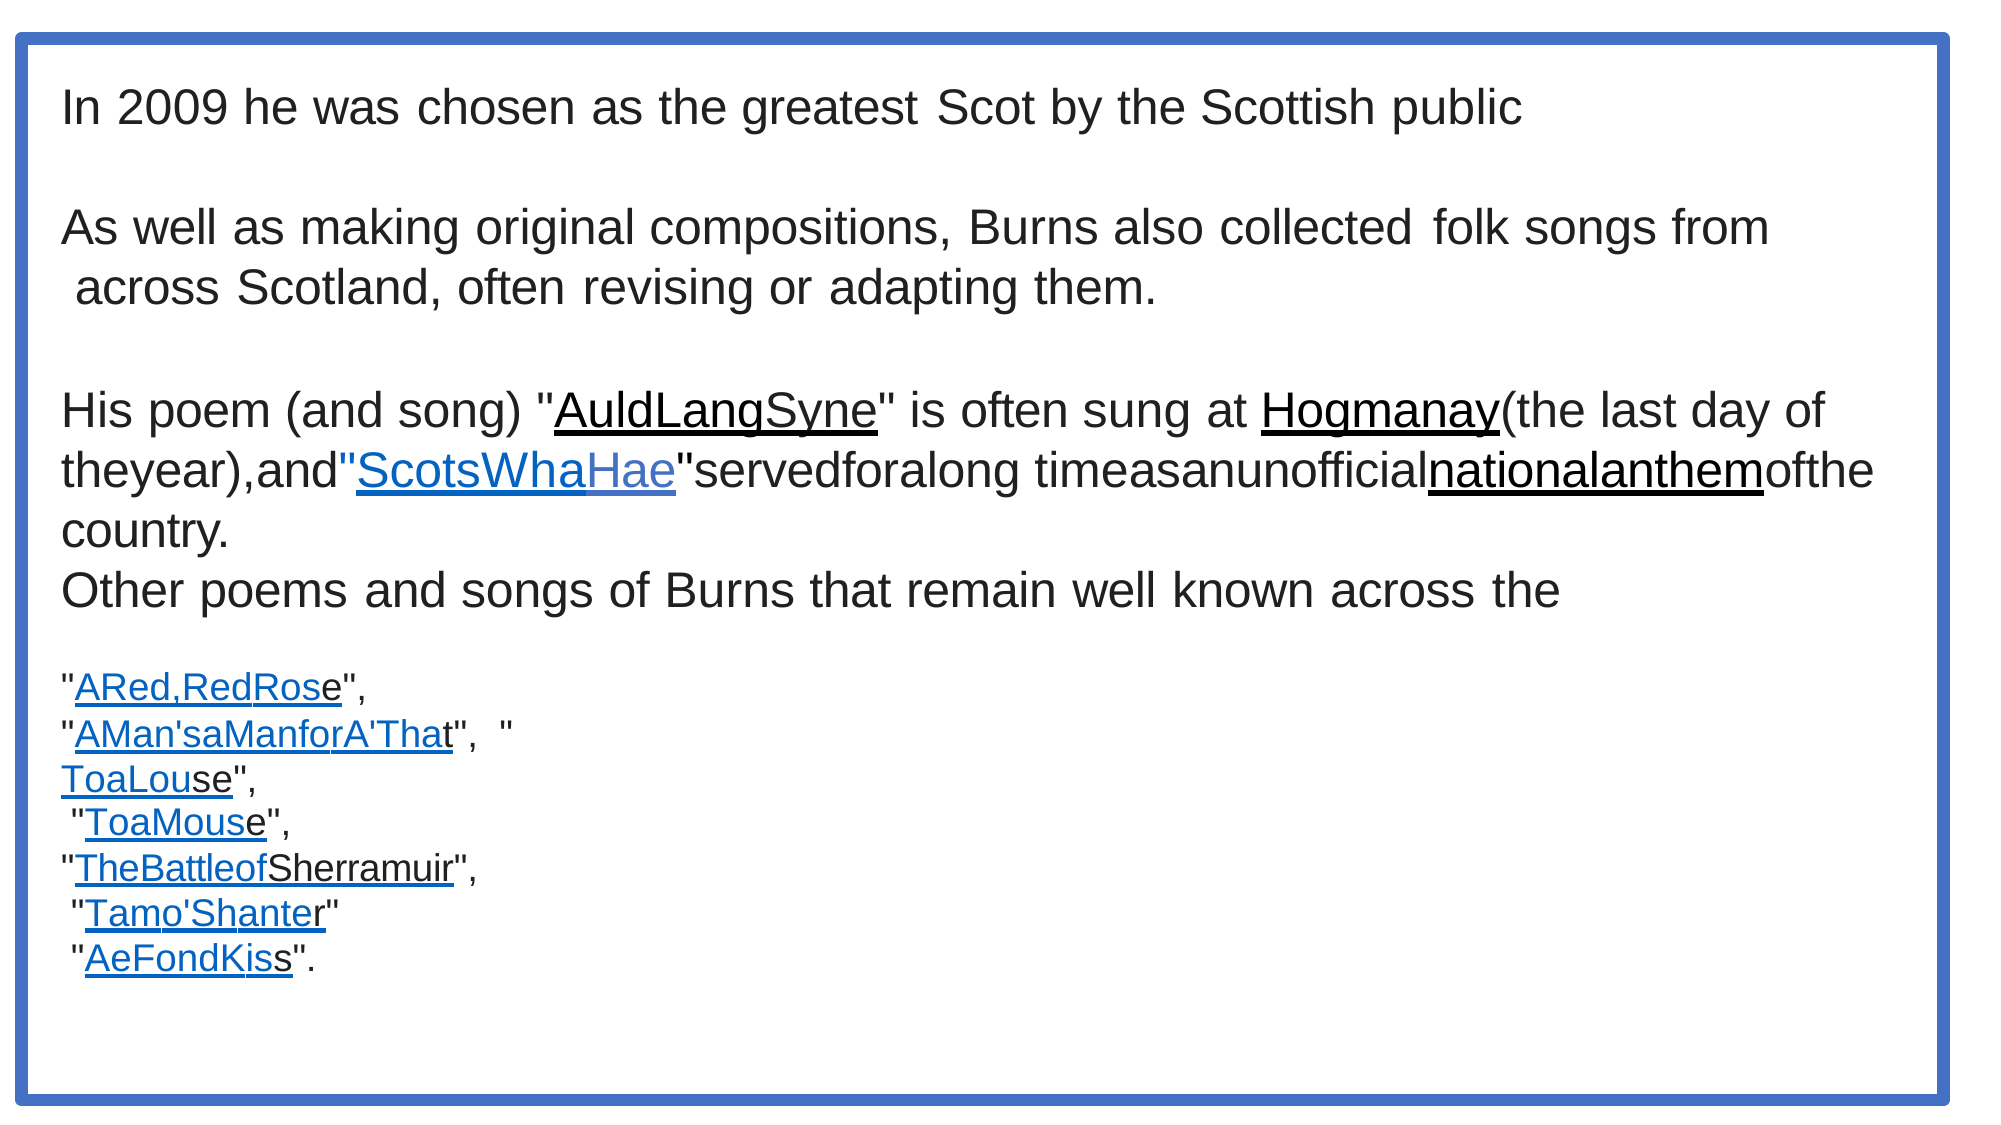

# In 2009 he was chosen as the greatest Scot by the Scottish public
As well as making original compositions, Burns also collected folk songs from across Scotland, often revising or adapting them.
His poem (and song) "AuldLangSyne" is often sung at Hogmanay(the last day of theyear),and"ScotsWhaHae"servedforalong timeasanunofficialnationalanthemofthecountry.
Other poems and songs of Burns that remain well known across the
"ARed,RedRose",
"AMan'saManforA'That", "ToaLouse",
"ToaMouse",
"TheBattleofSherramuir",
"Tamo'Shanter"
"AeFondKiss".